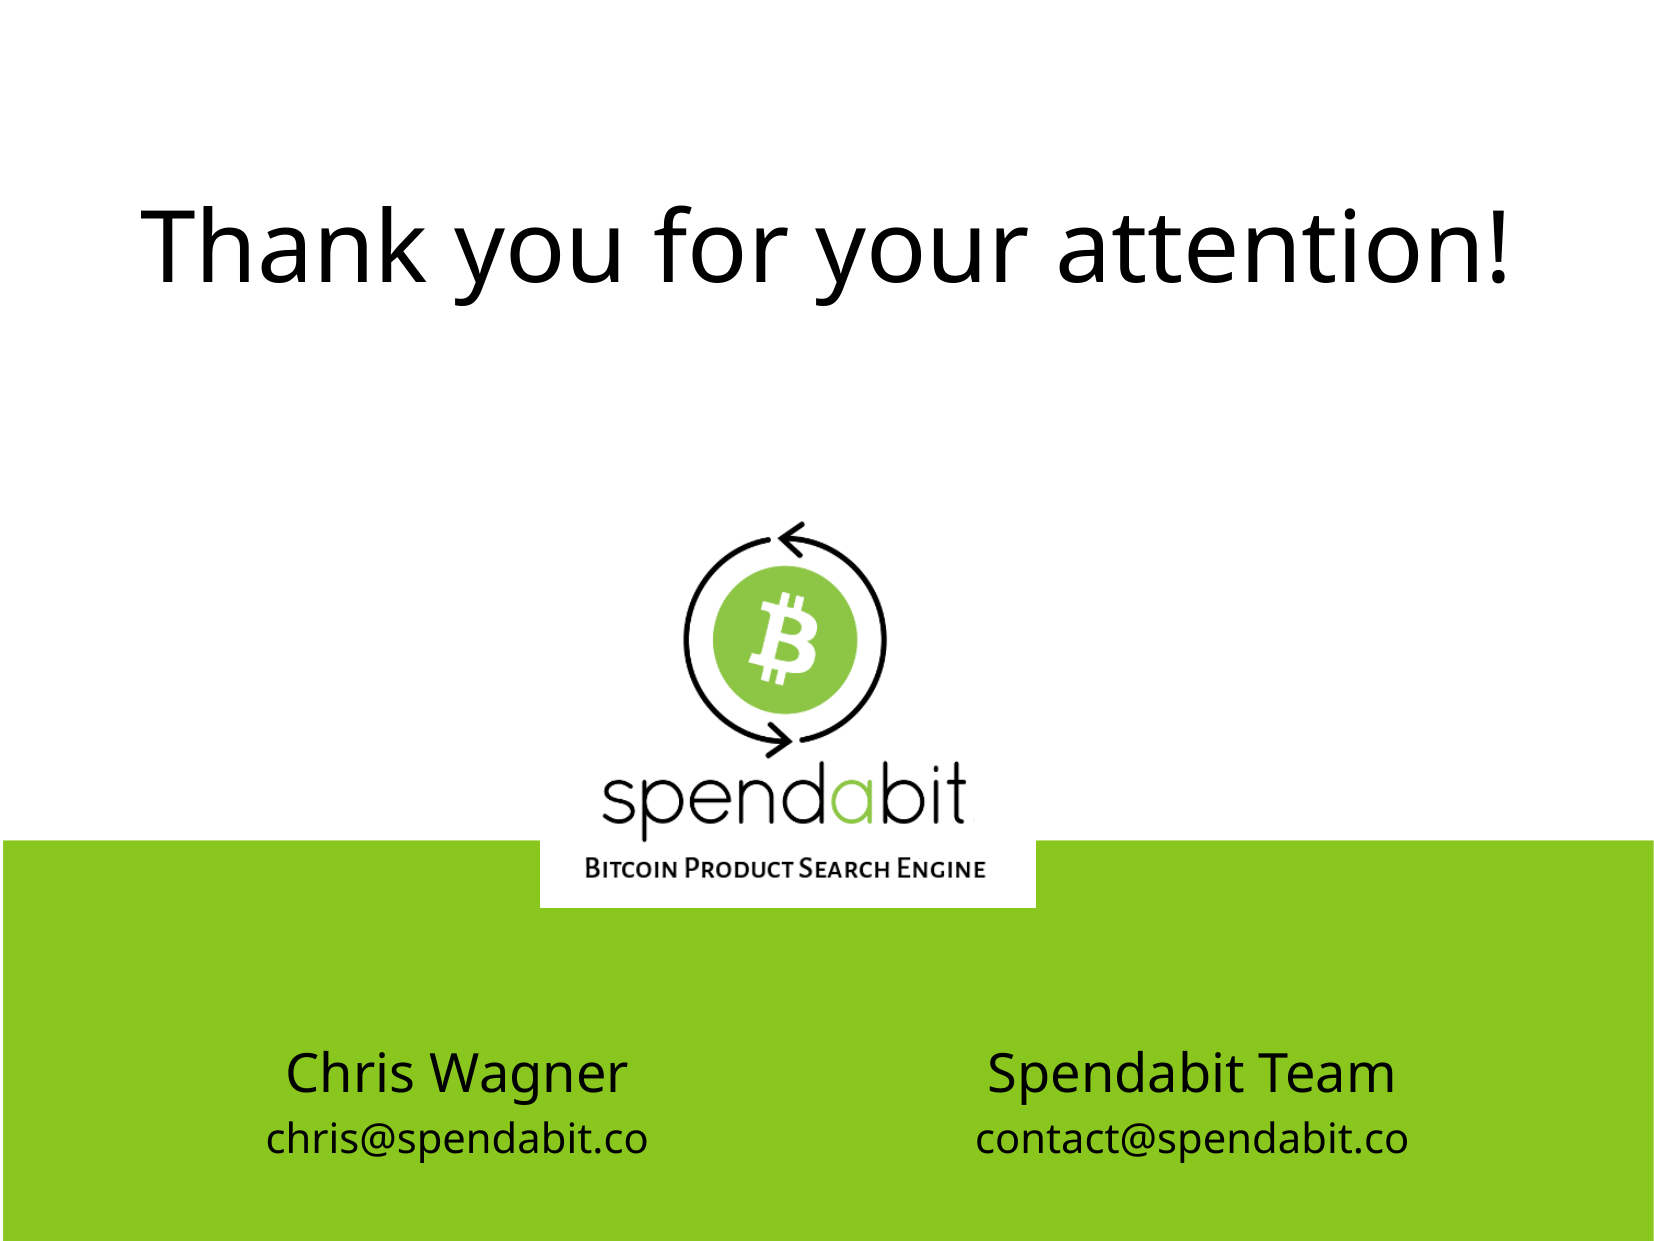

# Thank you for your attention!
| Chris Wagner chris@spendabit.co | Spendabit Team contact@spendabit.co |
| --- | --- |